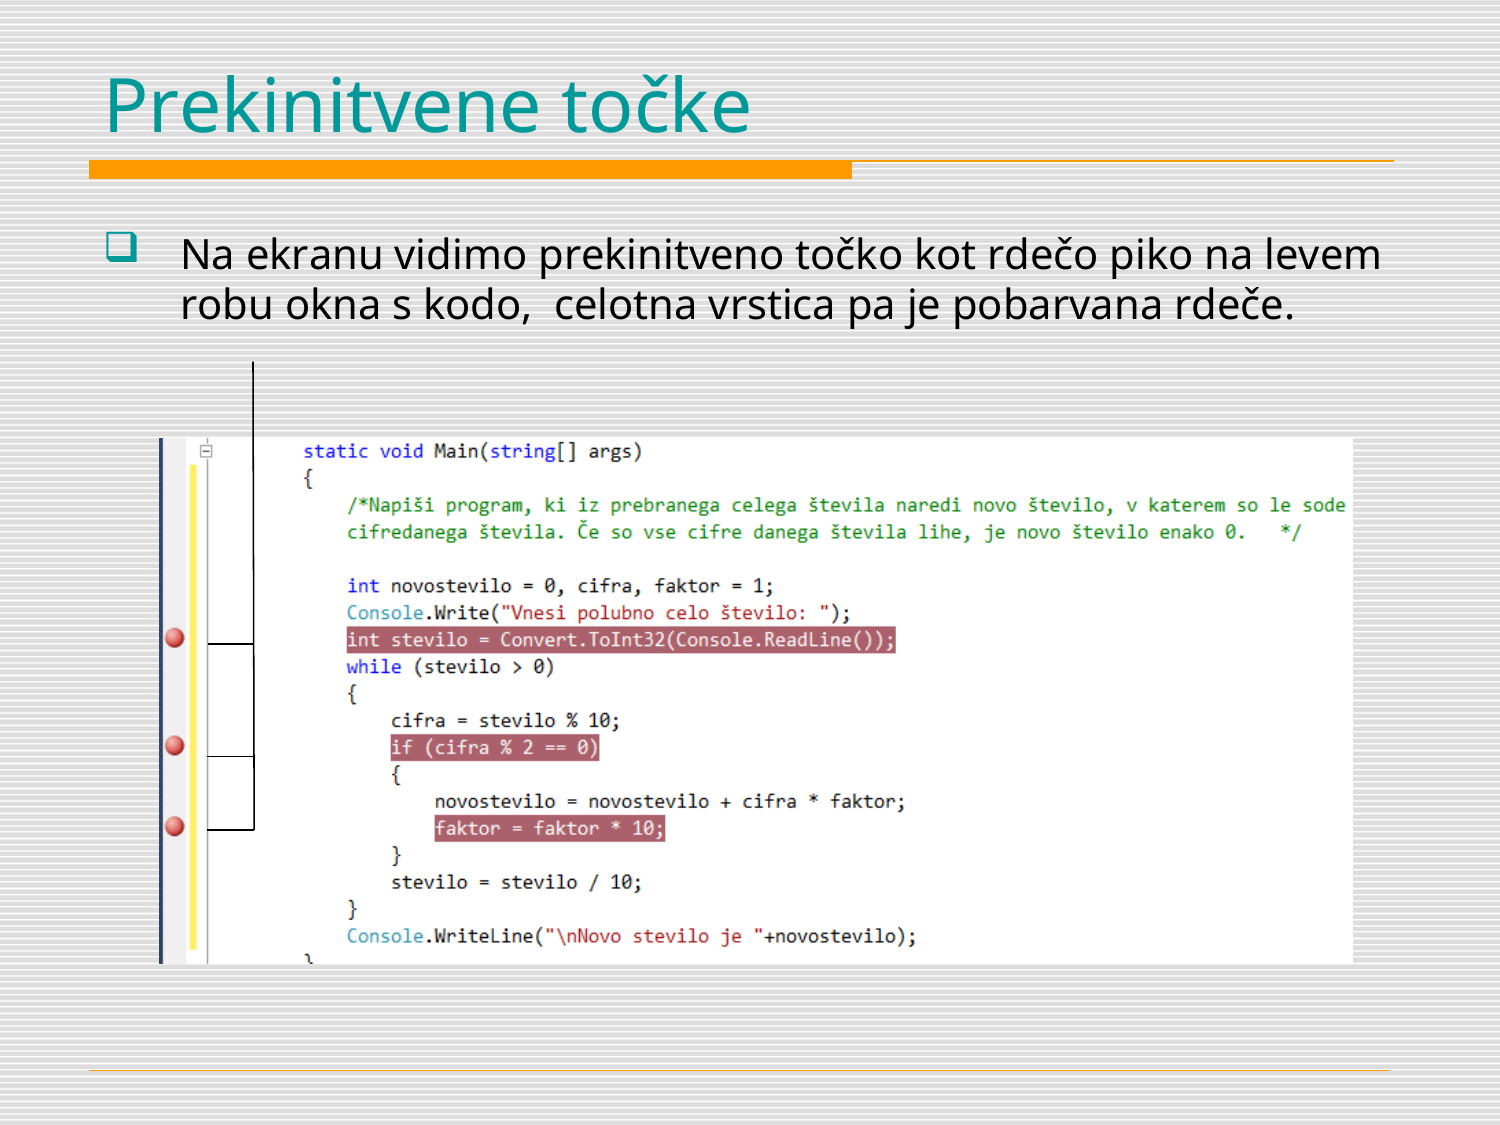

# Prekinitvene točke
Na ekranu vidimo prekinitveno točko kot rdečo piko na levem robu okna s kodo, celotna vrstica pa je pobarvana rdeče.